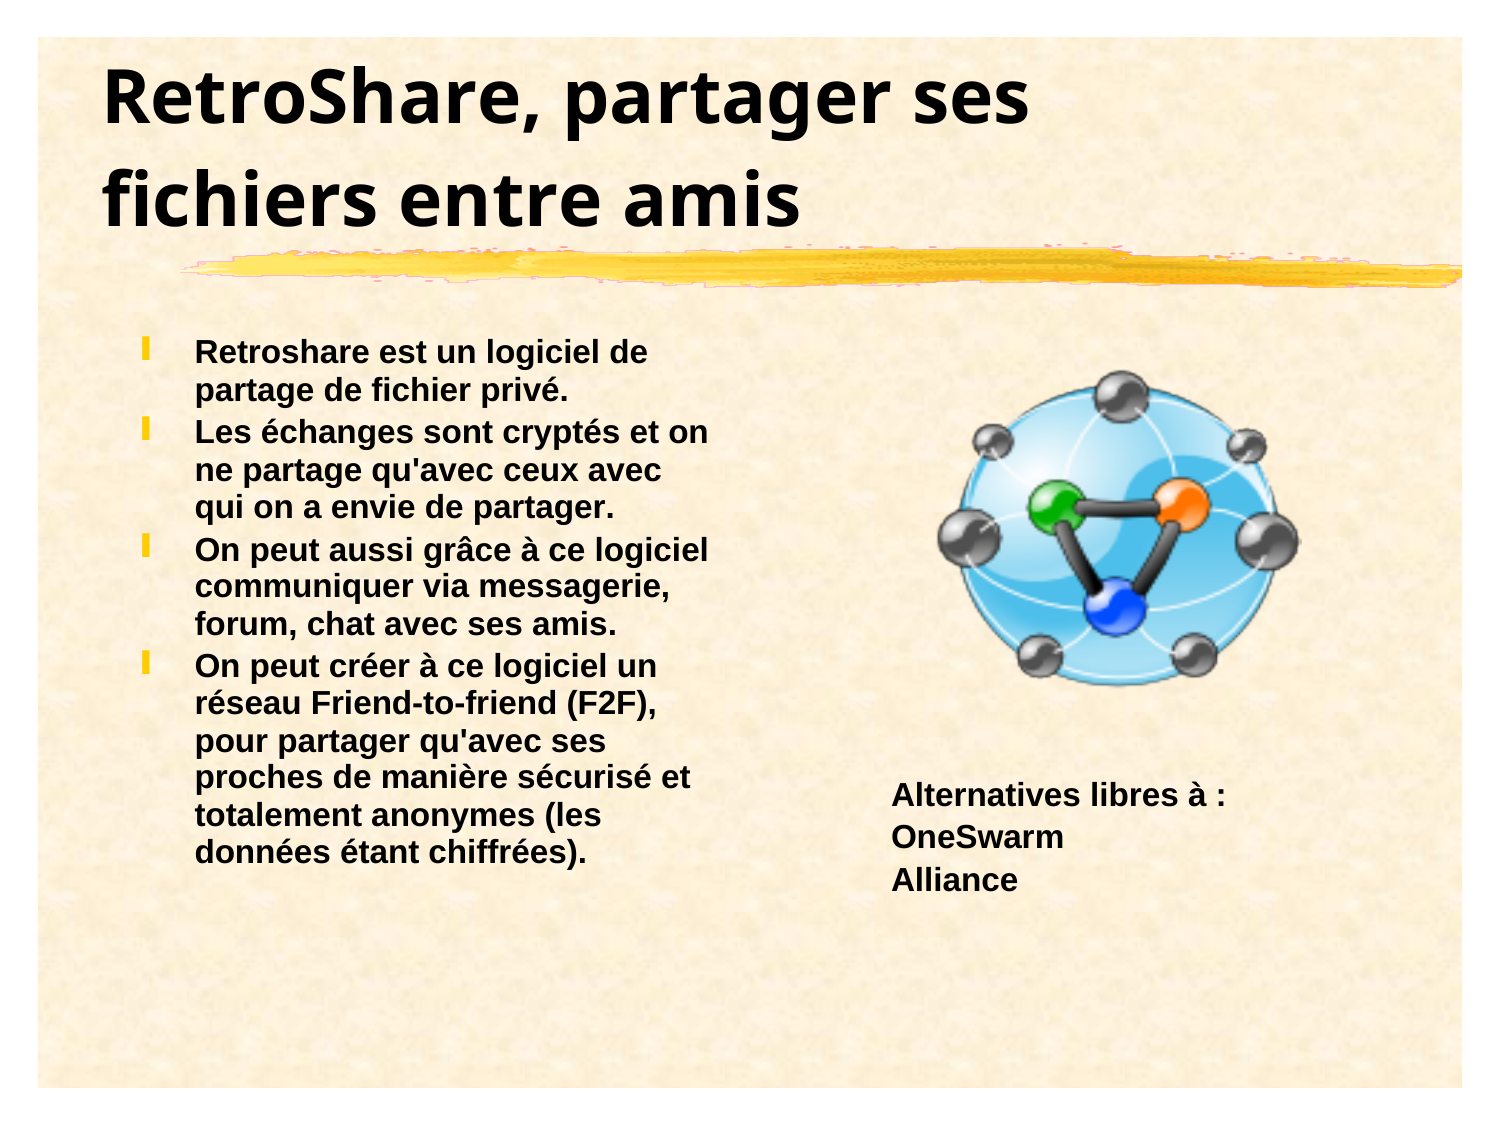

# RetroShare, partager ses fichiers entre amis
Retroshare est un logiciel de partage de fichier privé.
Les échanges sont cryptés et on ne partage qu'avec ceux avec qui on a envie de partager.
On peut aussi grâce à ce logiciel communiquer via messagerie, forum, chat avec ses amis.
On peut créer à ce logiciel un réseau Friend-to-friend (F2F), pour partager qu'avec ses proches de manière sécurisé et totalement anonymes (les données étant chiffrées).
Alternatives libres à :
OneSwarm
Alliance